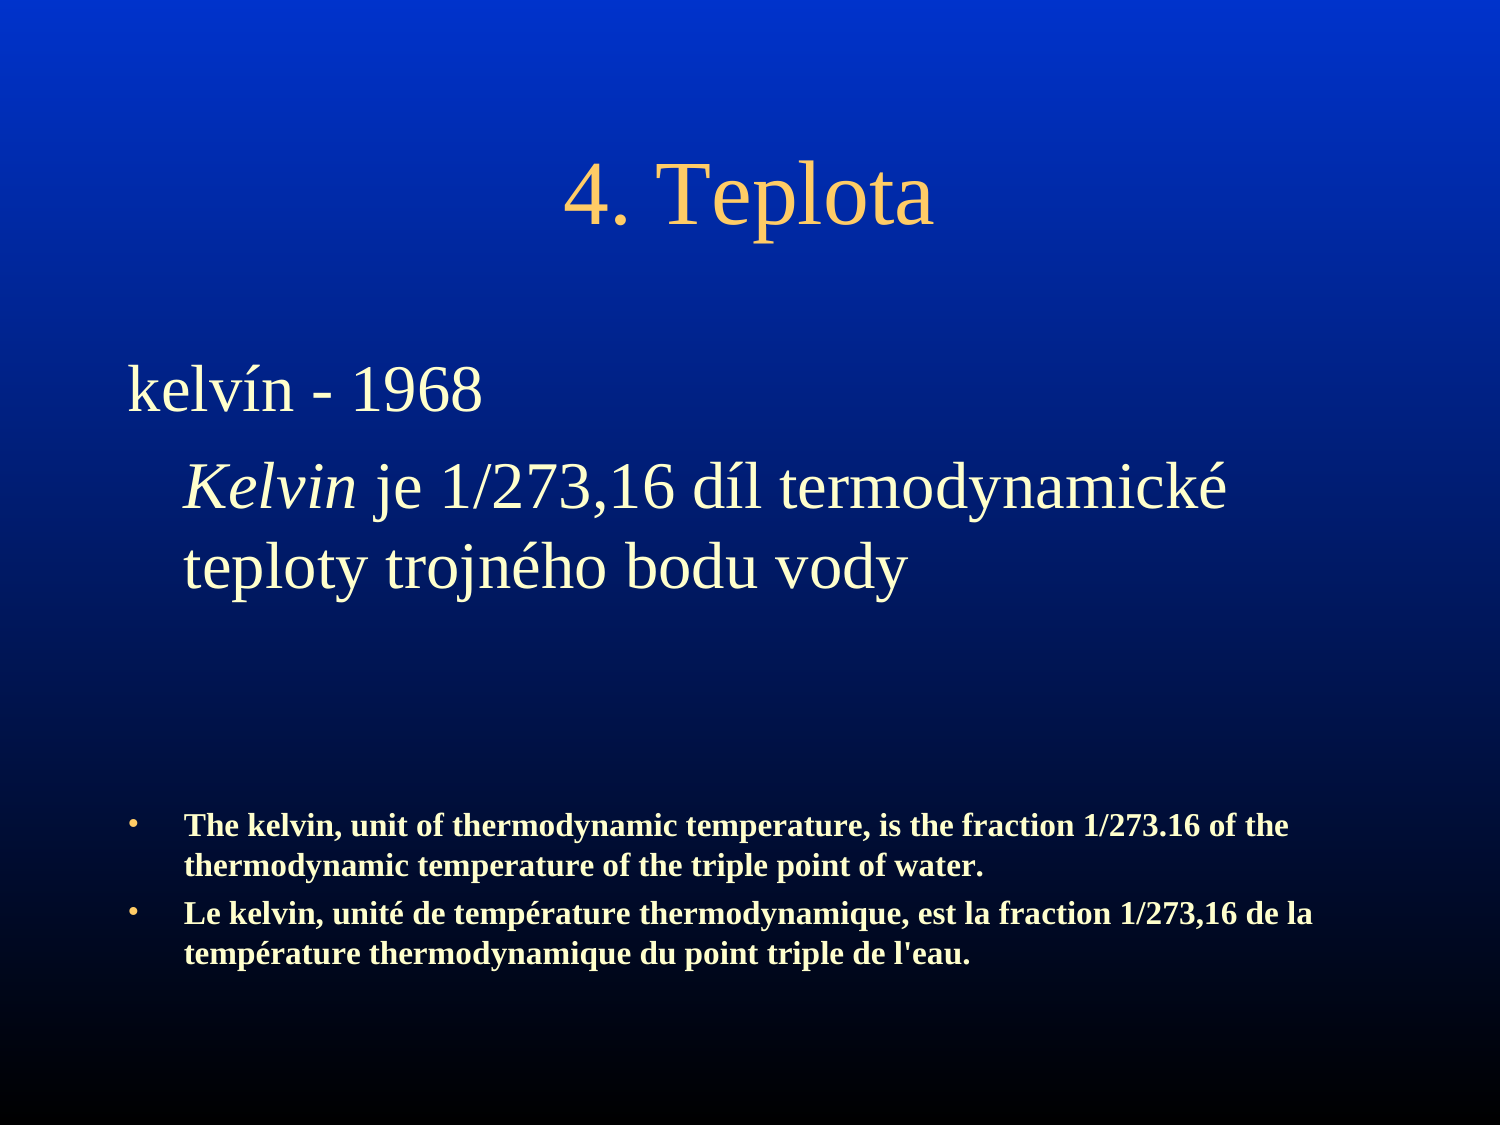

# 4. Teplota
kelvín - 1968
 	Kelvin je 1/273,16 díl termodynamické teploty trojného bodu vody
The kelvin, unit of thermodynamic temperature, is the fraction 1/273.16 of the thermodynamic temperature of the triple point of water.
Le kelvin, unité de température thermodynamique, est la fraction 1/273,16 de la température thermodynamique du point triple de l'eau.
31